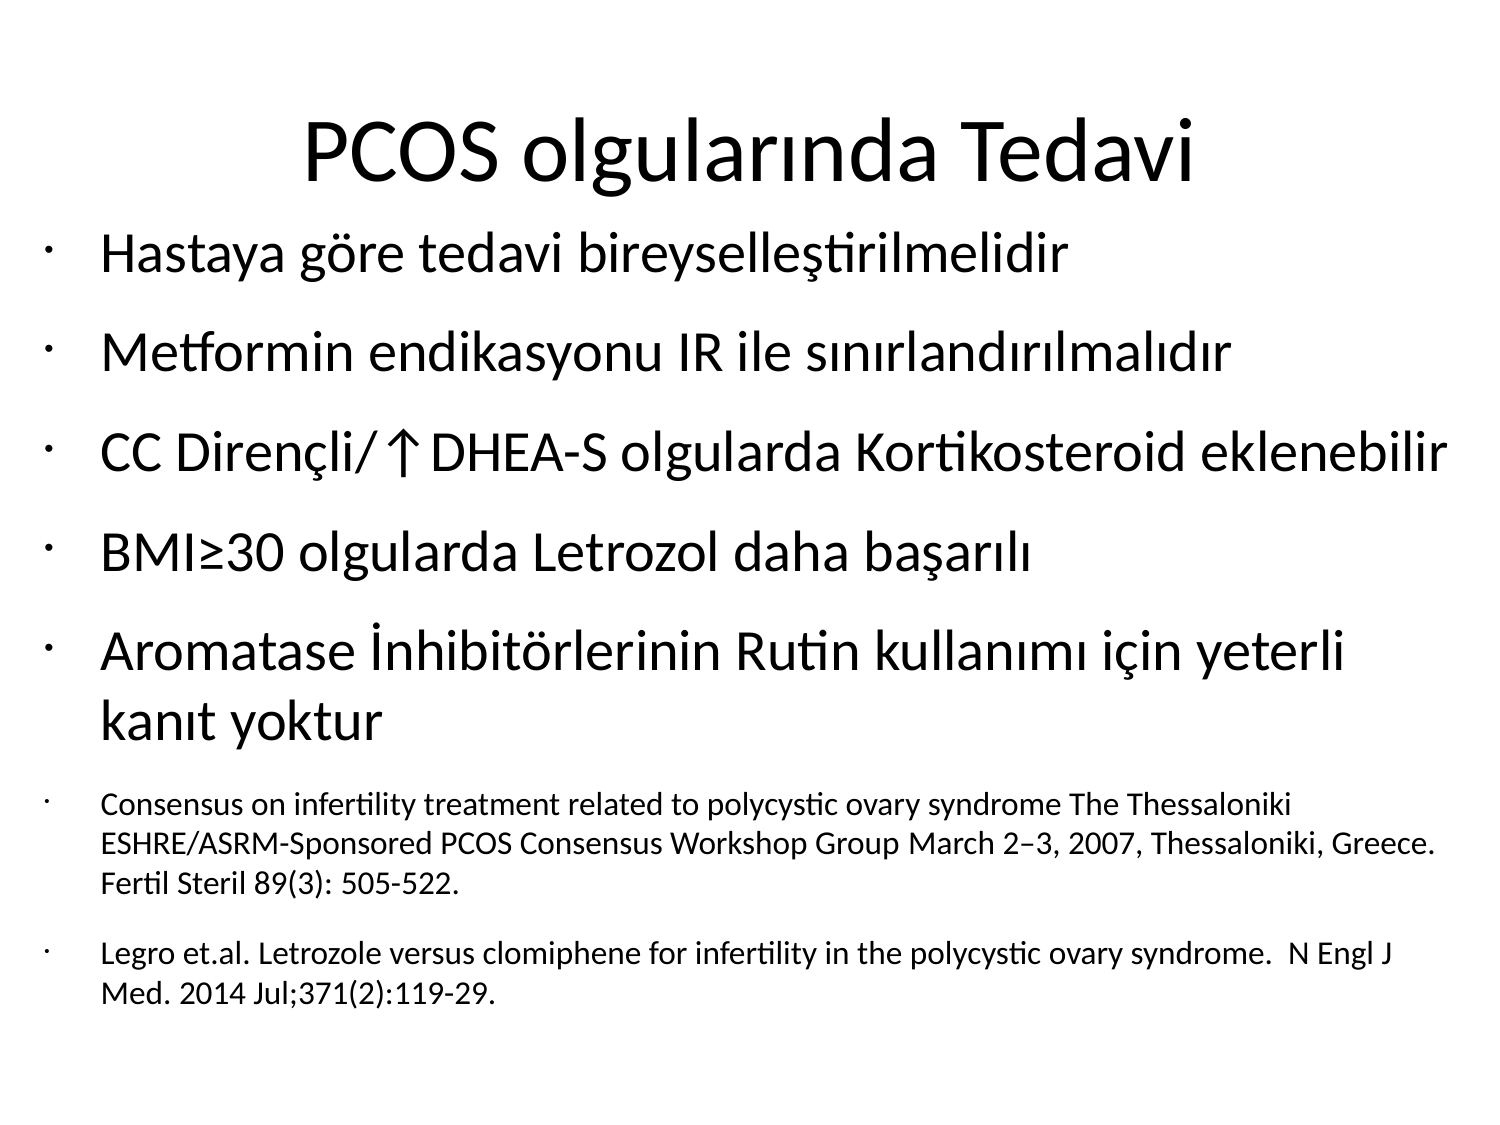

PCOS olgularında Tedavi
# Hastaya göre tedavi bireyselleştirilmelidir
Metformin endikasyonu IR ile sınırlandırılmalıdır
CC Dirençli/↑DHEA-S olgularda Kortikosteroid eklenebilir
BMI≥30 olgularda Letrozol daha başarılı
Aromatase İnhibitörlerinin Rutin kullanımı için yeterli kanıt yoktur
Consensus on infertility treatment related to polycystic ovary syndrome The Thessaloniki ESHRE/ASRM-Sponsored PCOS Consensus Workshop Group March 2–3, 2007, Thessaloniki, Greece. Fertil Steril 89(3): 505-522.
Legro et.al. Letrozole versus clomiphene for infertility in the polycystic ovary syndrome. N Engl J Med. 2014 Jul;371(2):119-29.